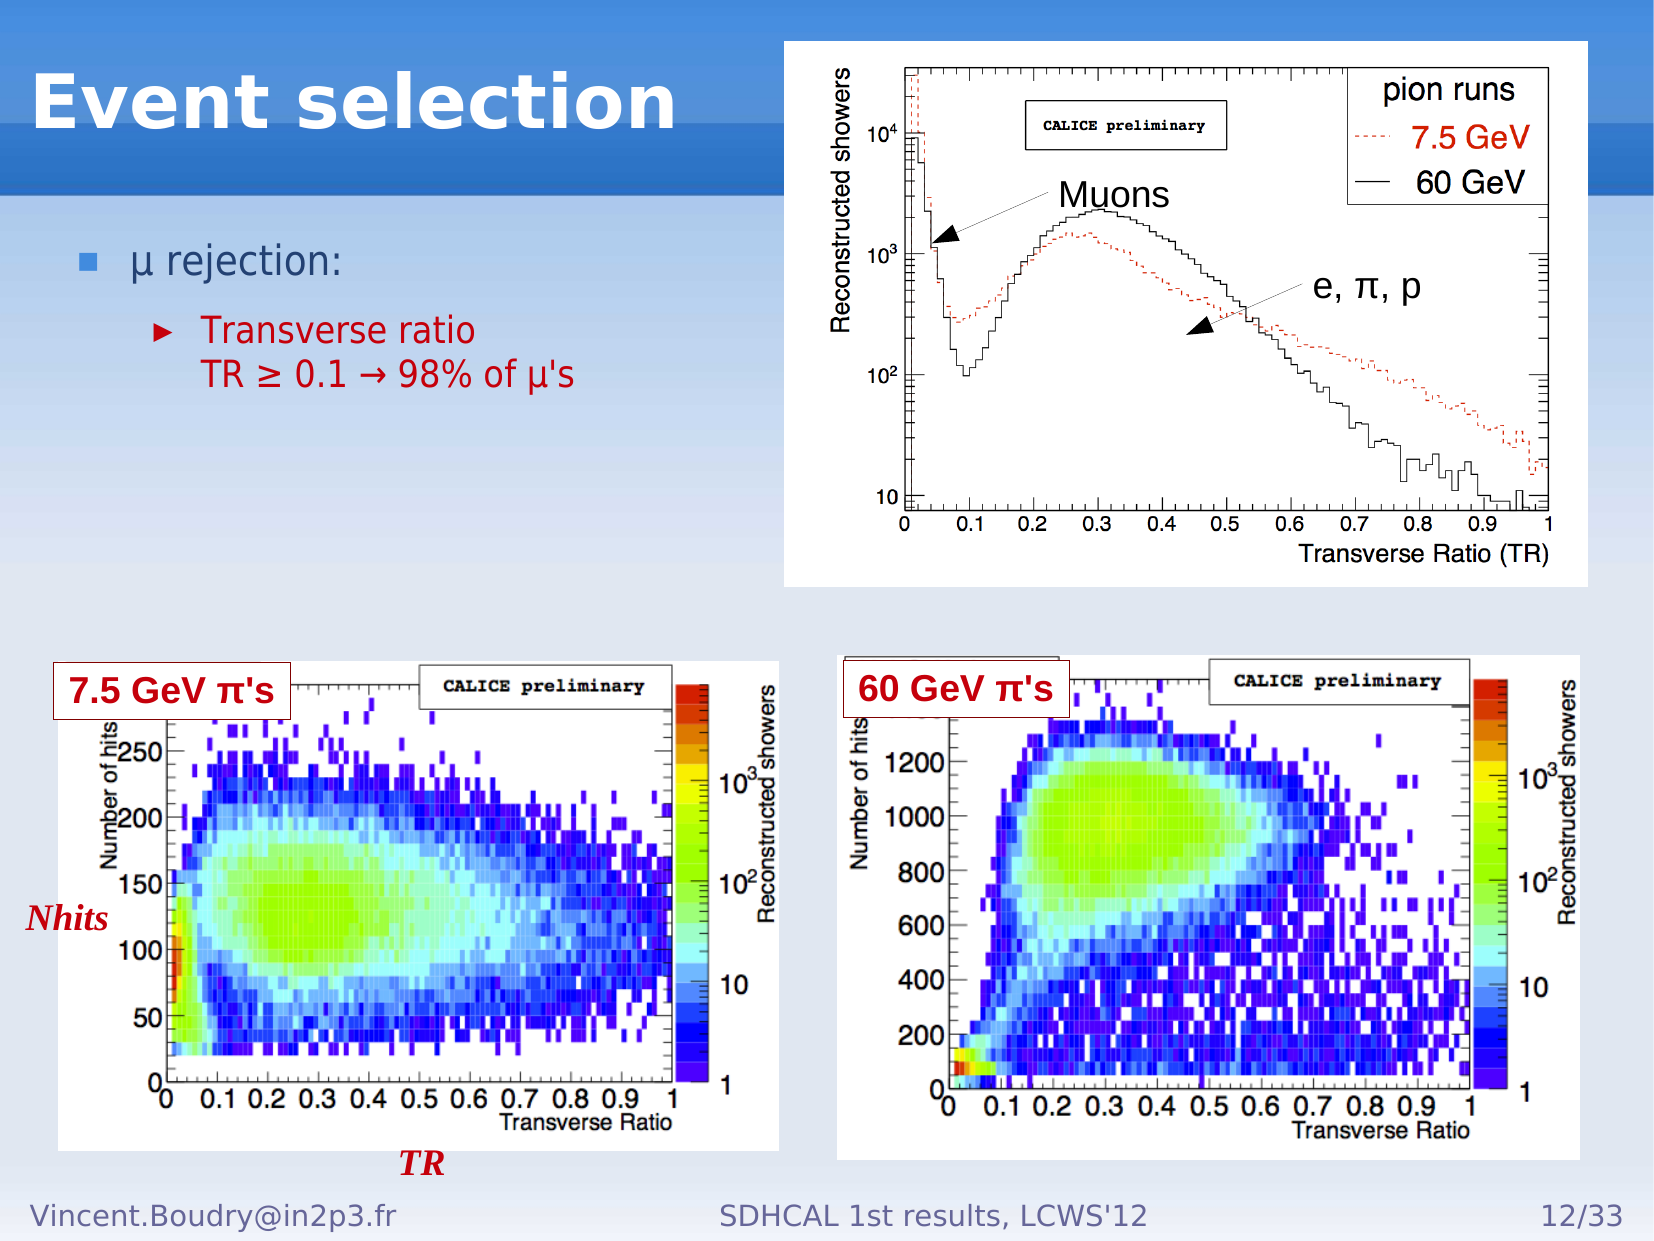

# Event selection
Muons
e, π, p
μ rejection:
Transverse ratio
TR ≥ 0.1 → 98% of μ's
60 GeV π's
7.5 GeV π's
Nhits
TR
Vincent.Boudry@in2p3.fr
SDHCAL 1st results, LCWS'12
12